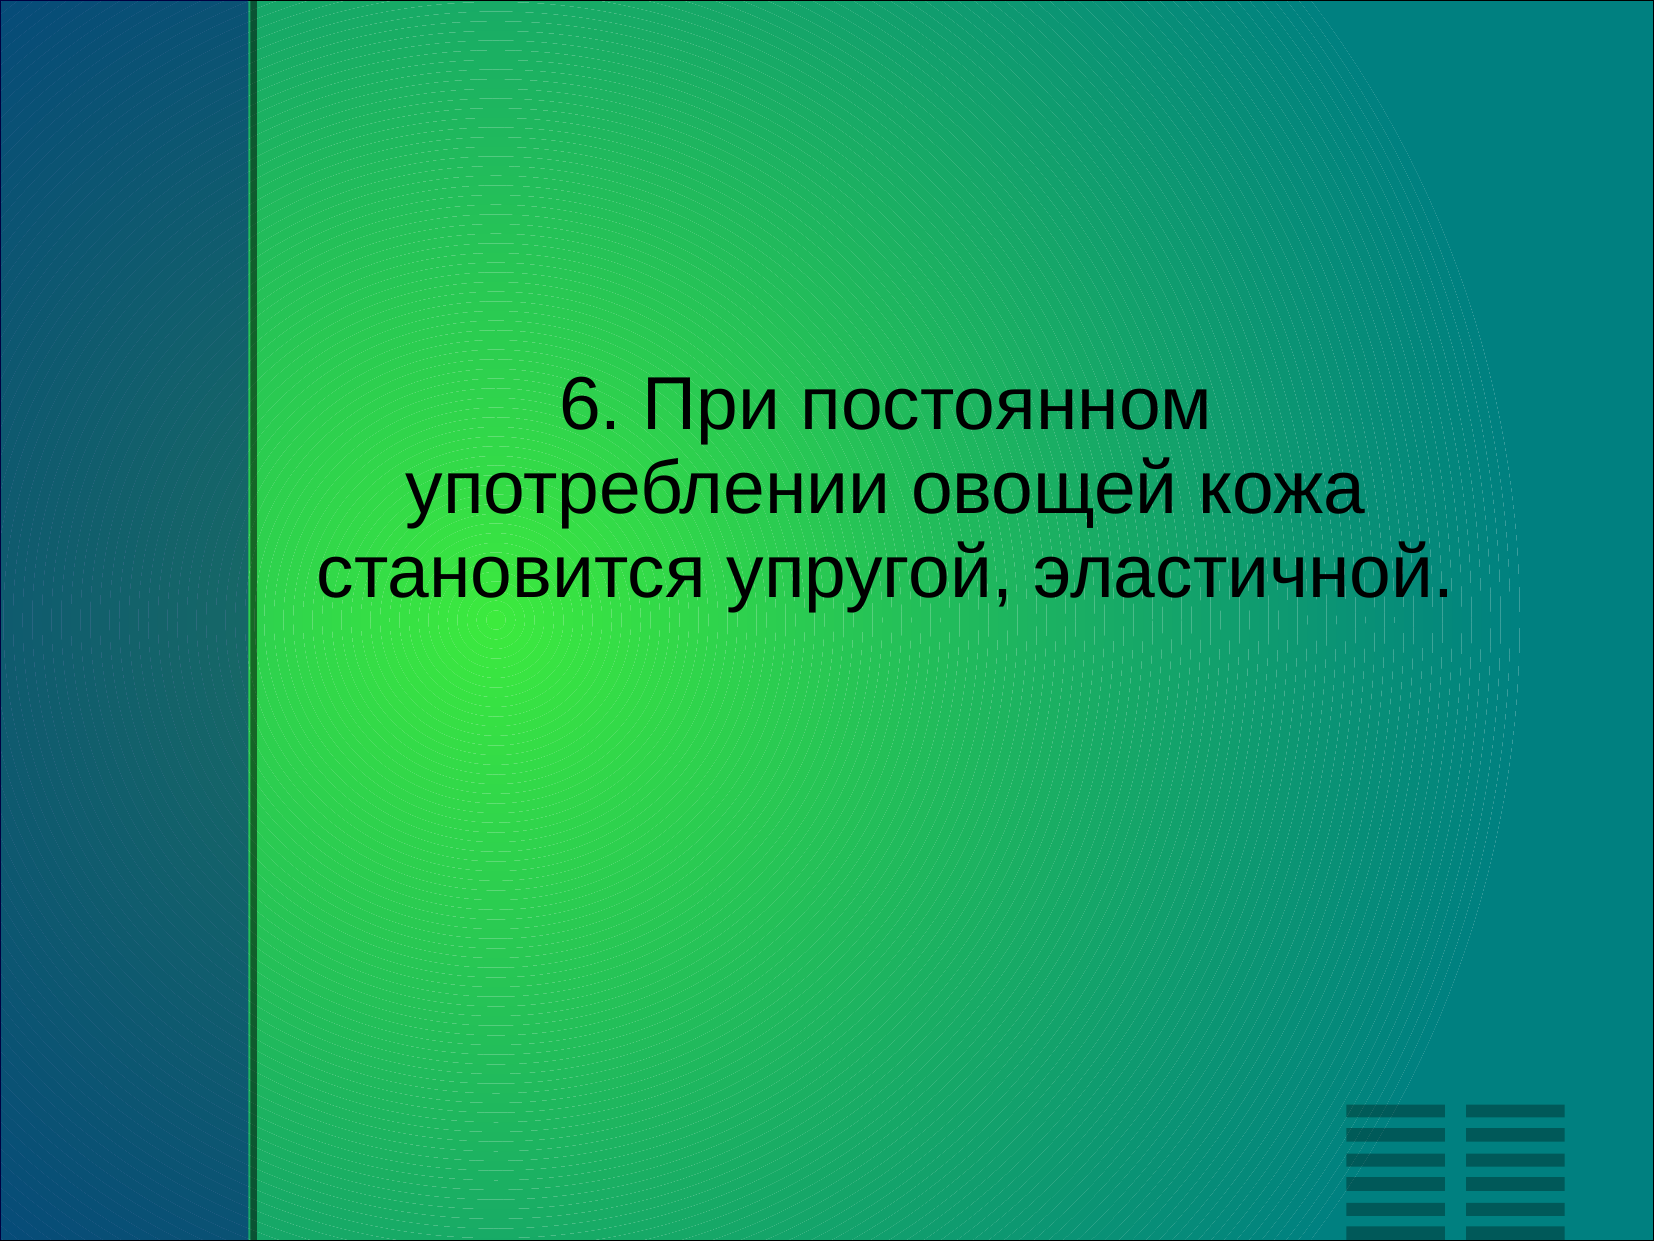

#
6. При постоянном употреблении овощей кожа становится упругой, эластичной.